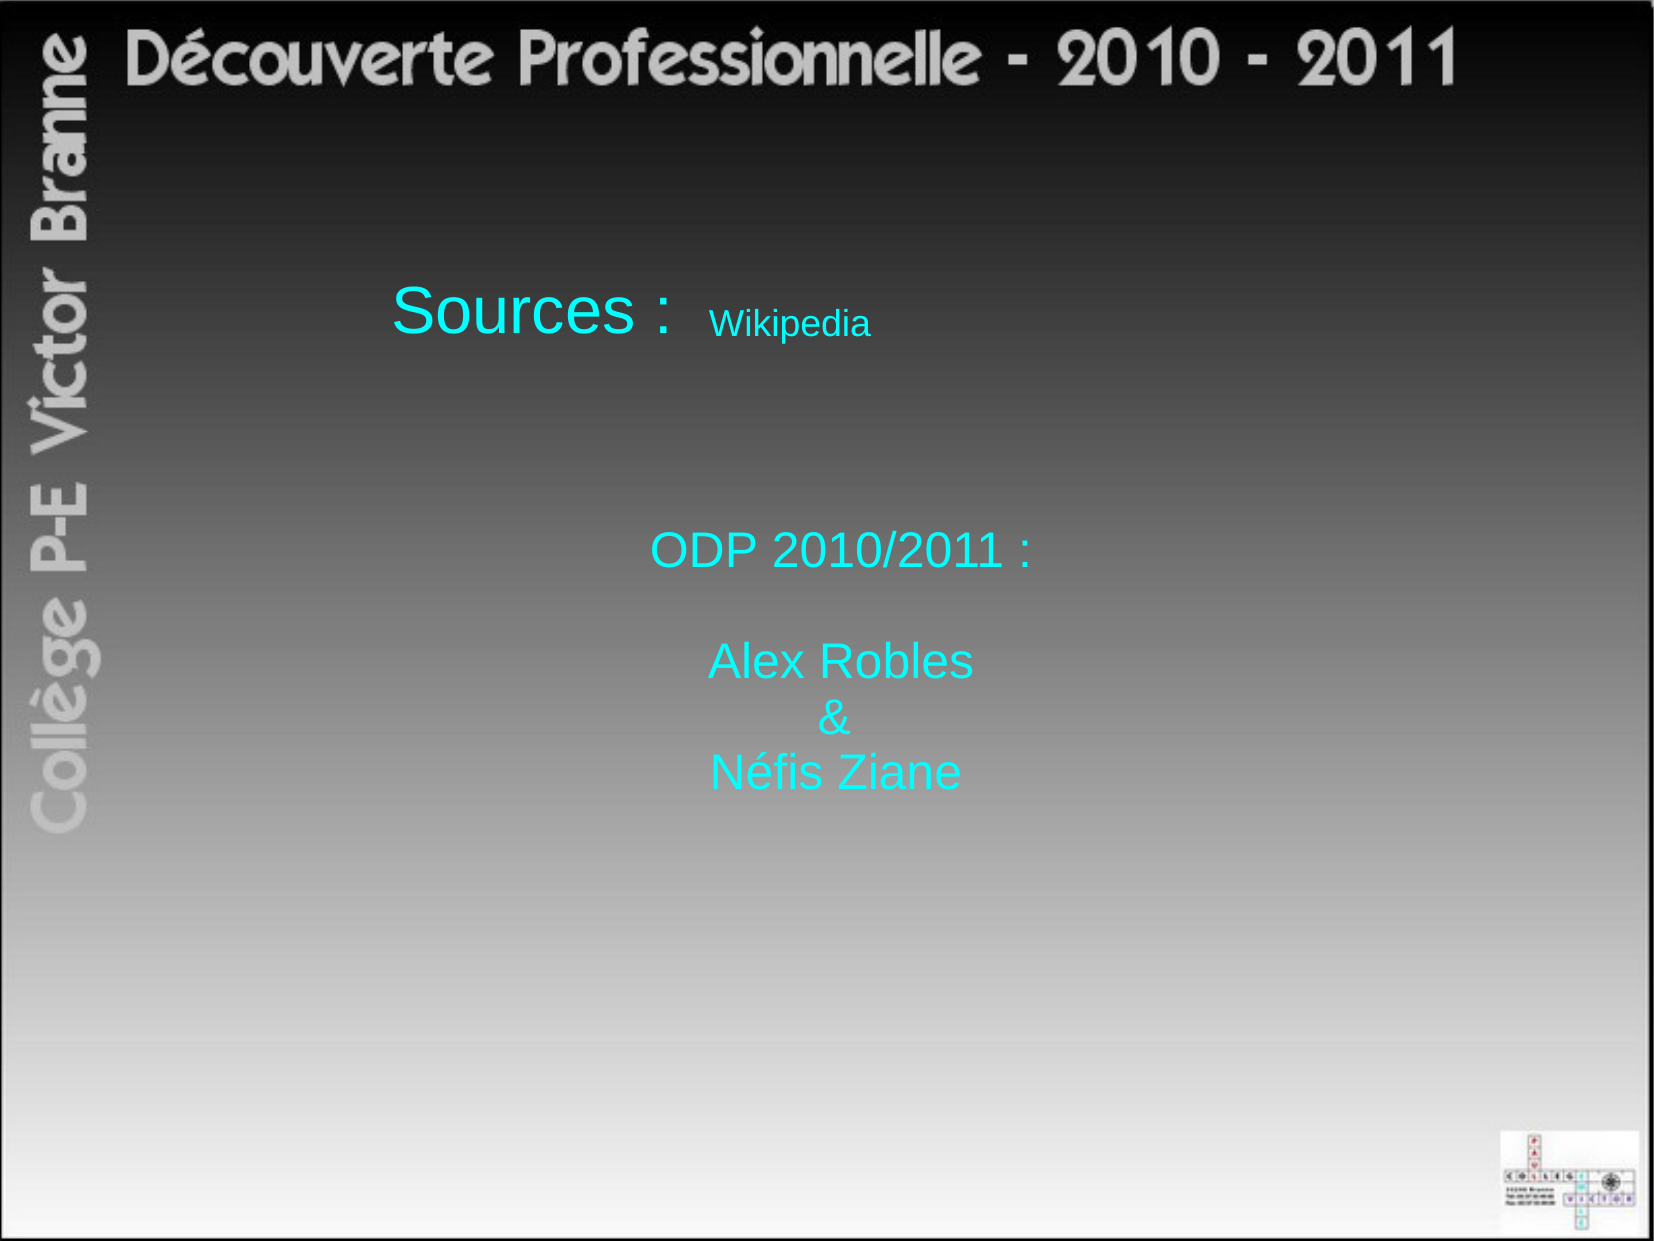

Sources :
Wikipedia
ODP 2010/2011 :
 Alex Robles
&
Néfis Ziane